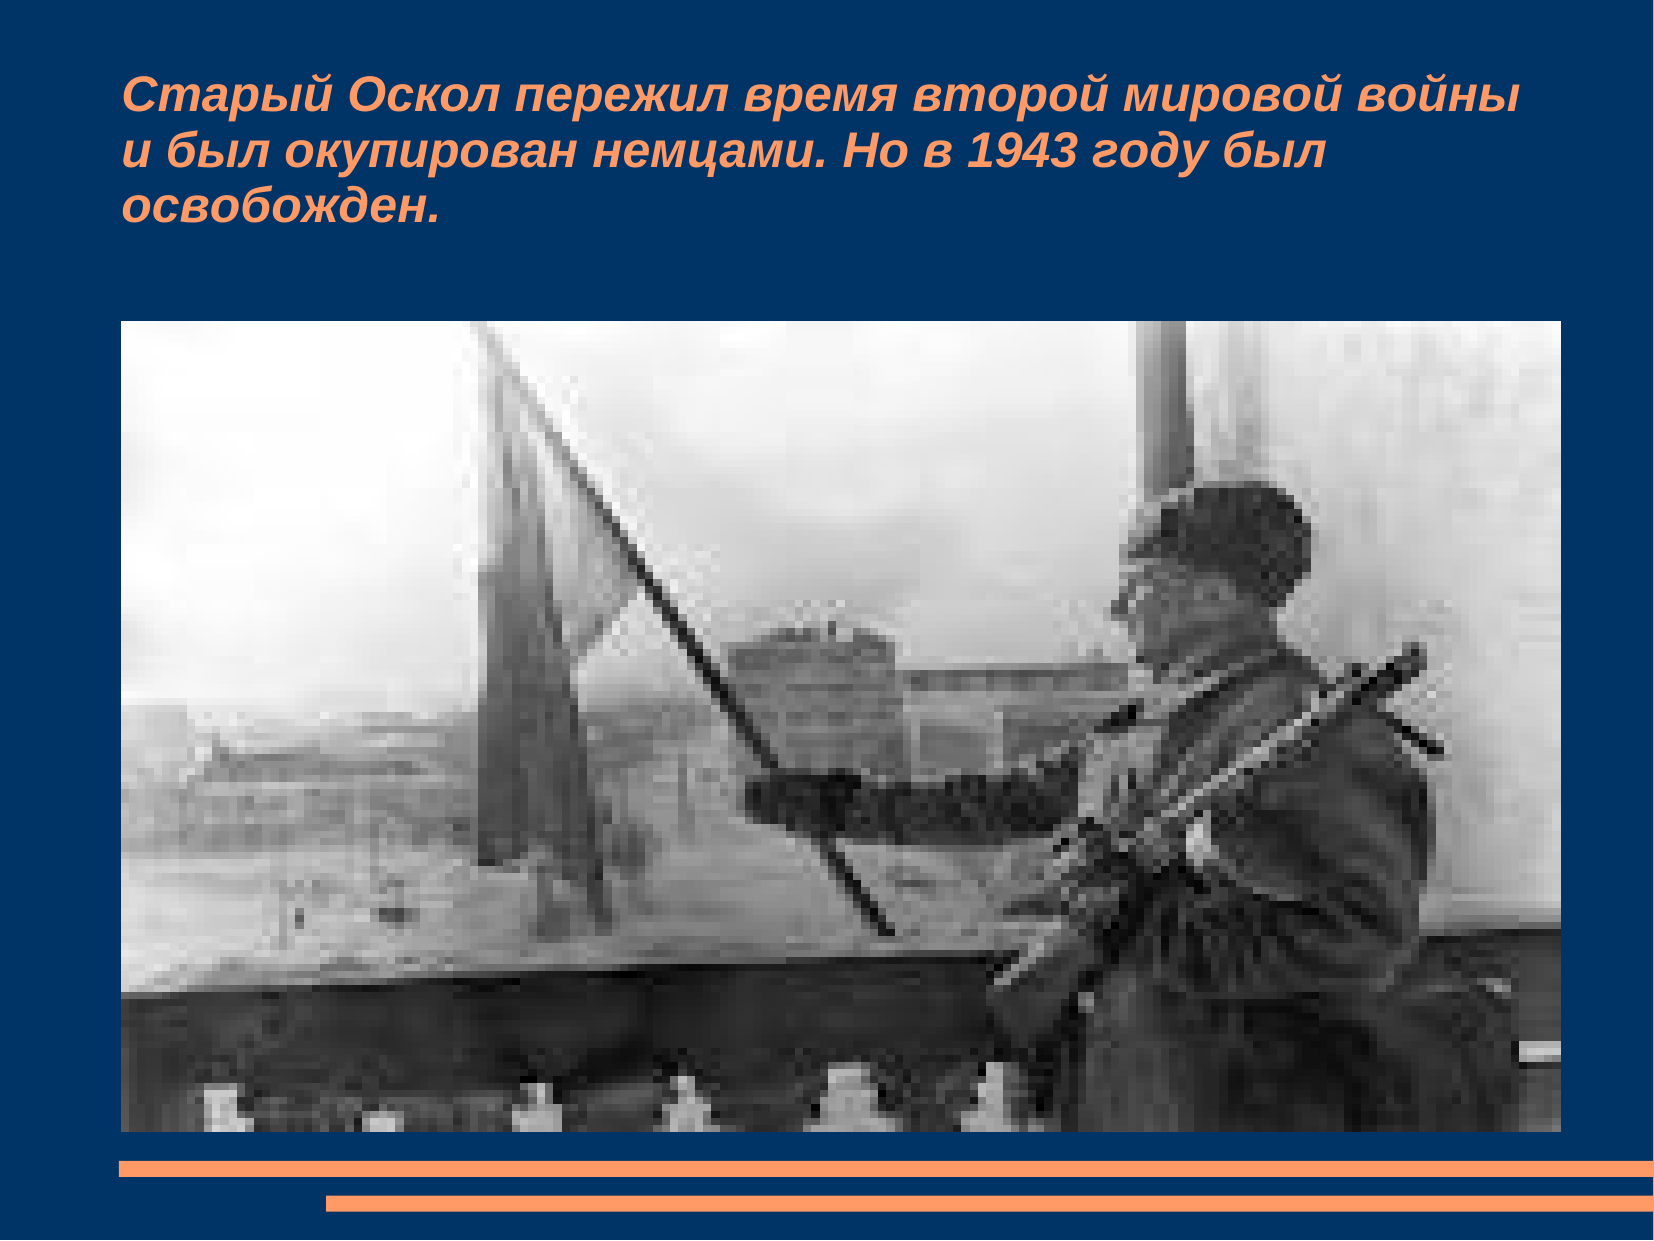

# Старый Оскол пережил время второй мировой войны и был окупирован немцами. Но в 1943 году был освобожден.